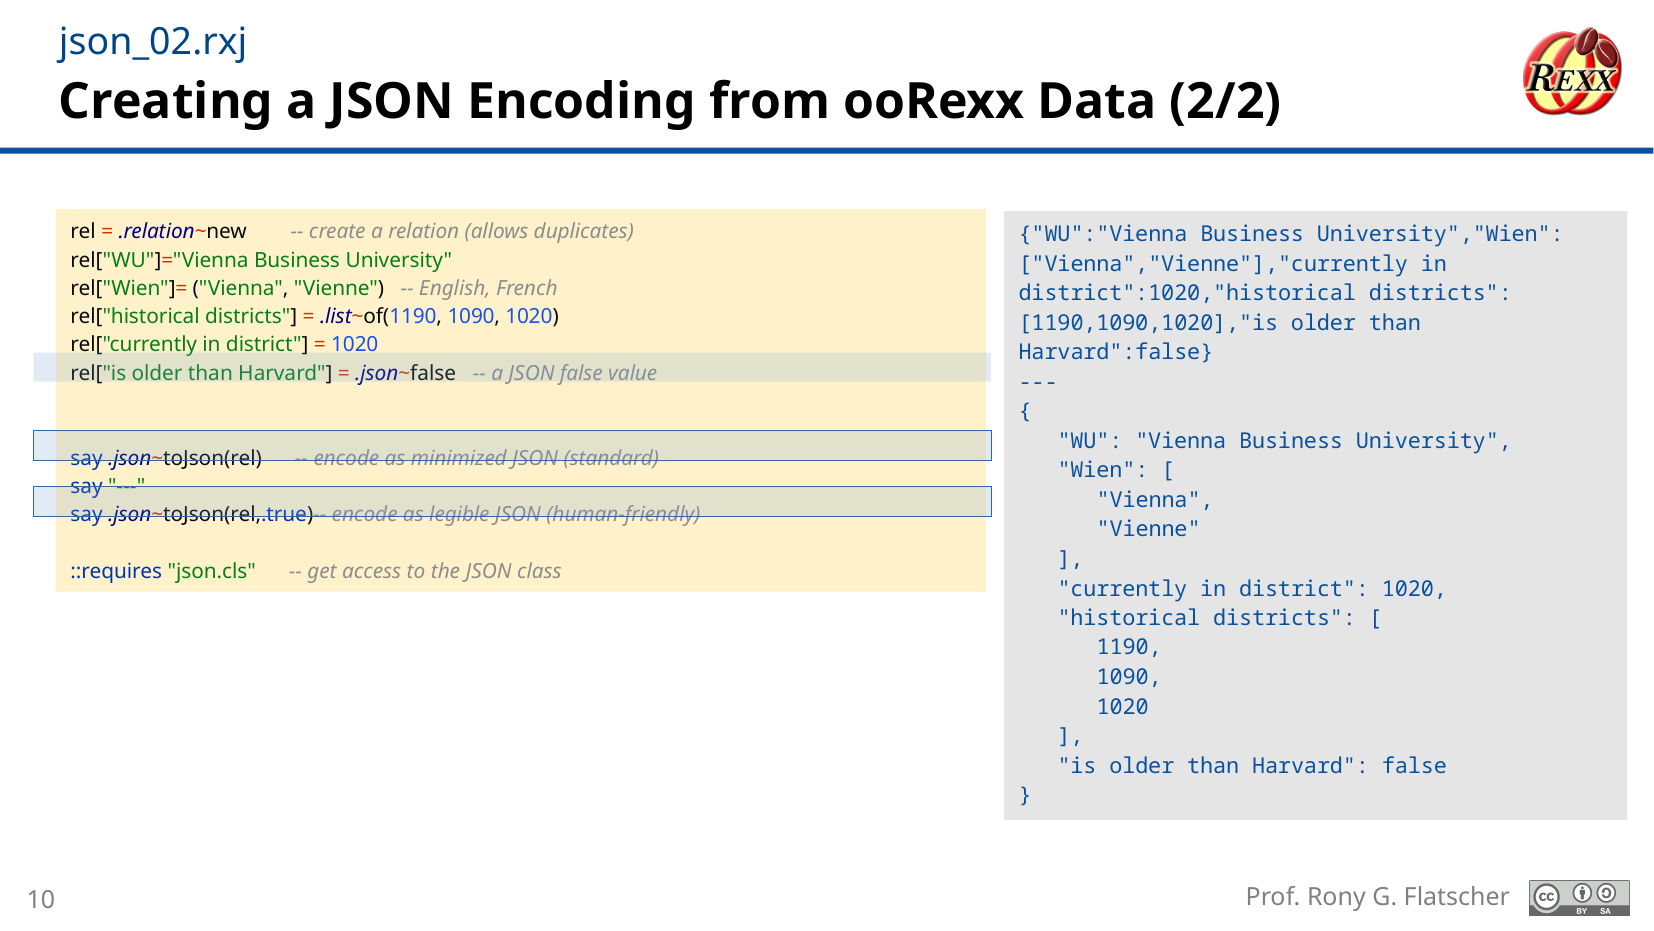

# json_02.rxj Creating a JSON Encoding from ooRexx Data (2/2)
rel = .relation~new -- create a relation (allows duplicates)
rel["WU"]="Vienna Business University"
rel["Wien"]= ("Vienna", "Vienne") -- English, French
rel["historical districts"] = .list~of(1190, 1090, 1020)
rel["currently in district"] = 1020
rel["is older than Harvard"] = .json~false -- a JSON false value
say .json~toJson(rel) -- encode as minimized JSON (standard)
say "---"
say .json~toJson(rel,.true)-- encode as legible JSON (human-friendly)
::requires "json.cls" -- get access to the JSON class
{"WU":"Vienna Business University","Wien":["Vienna","Vienne"],"currently in district":1020,"historical districts":[1190,1090,1020],"is older than Harvard":false}
---
{
 "WU": "Vienna Business University",
 "Wien": [
 "Vienna",
 "Vienne"
 ],
 "currently in district": 1020,
 "historical districts": [
 1190,
 1090,
 1020
 ],
 "is older than Harvard": false
}